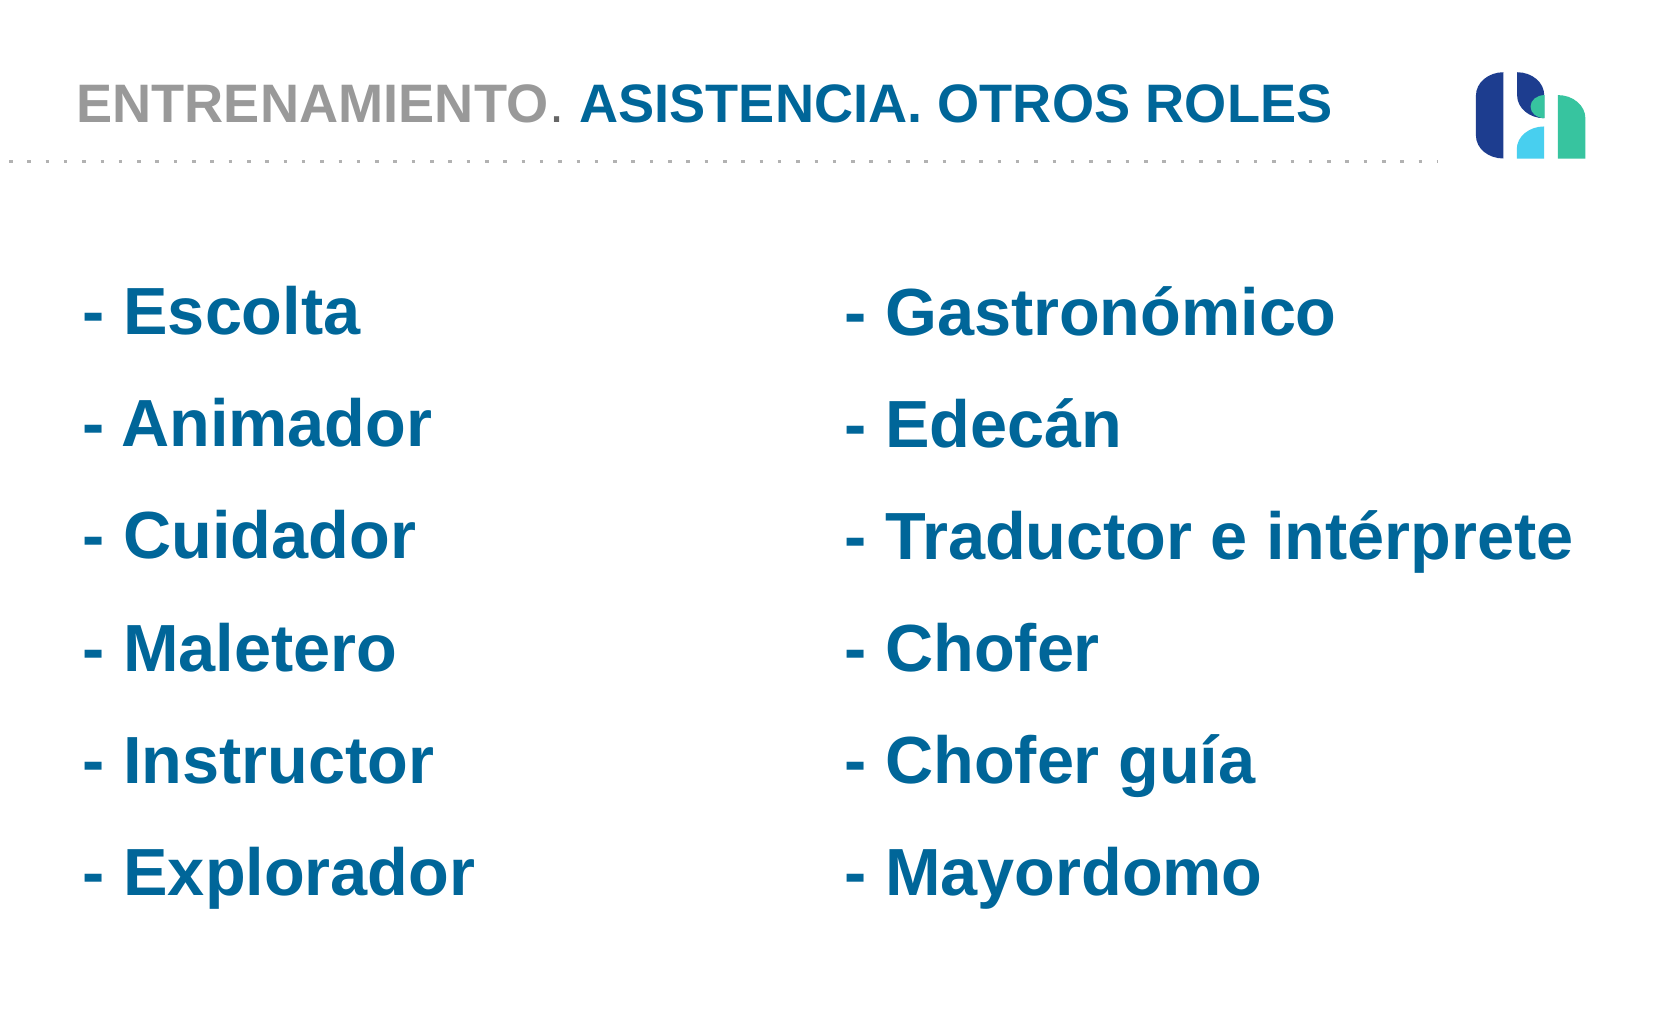

ENTRENAMIENTO. ASISTENCIA. OTROS ROLES
- Escolta
- Animador
- Cuidador
- Maletero
- Instructor
- Explorador
- Gastronómico
- Edecán
- Traductor e intérprete
- Chofer
- Chofer guía
- Mayordomo